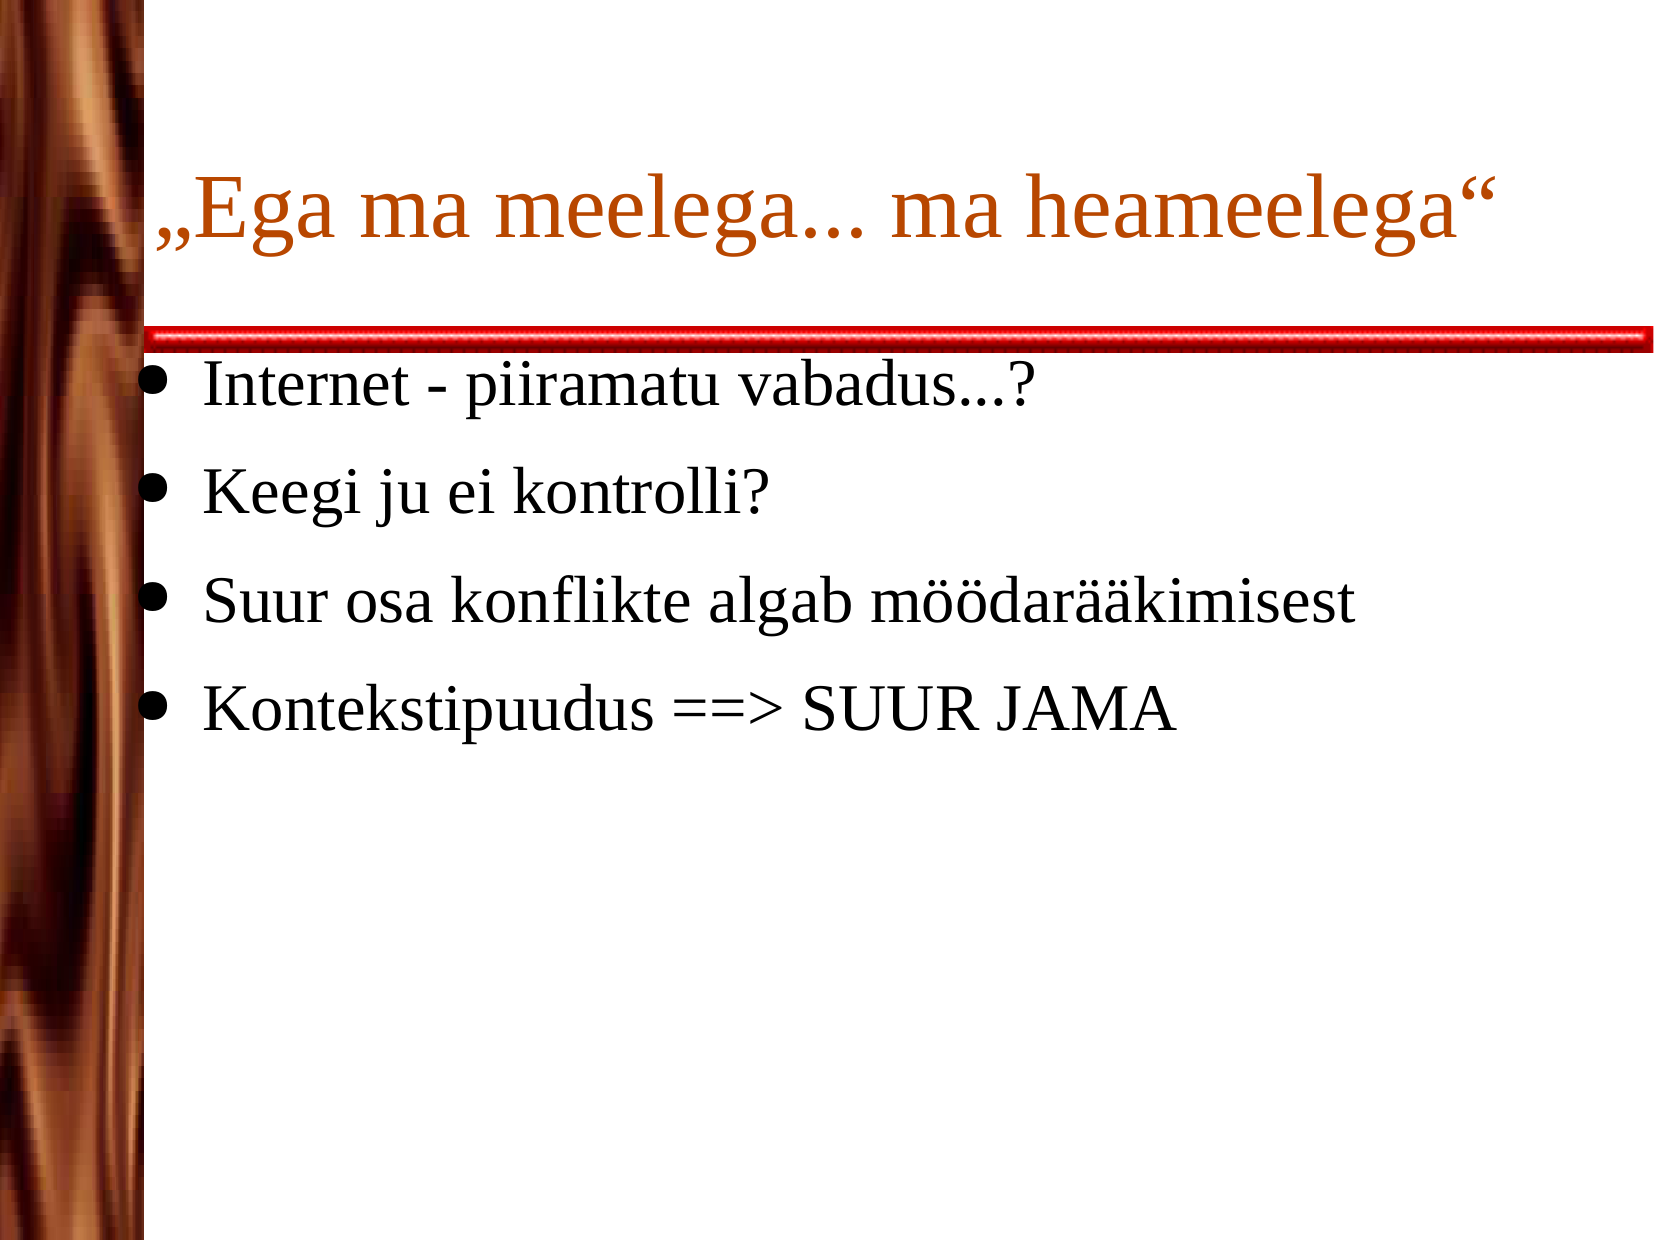

# „Ega ma meelega... ma heameelega“
Internet - piiramatu vabadus...?
Keegi ju ei kontrolli?
Suur osa konflikte algab möödarääkimisest
Kontekstipuudus ==> SUUR JAMA